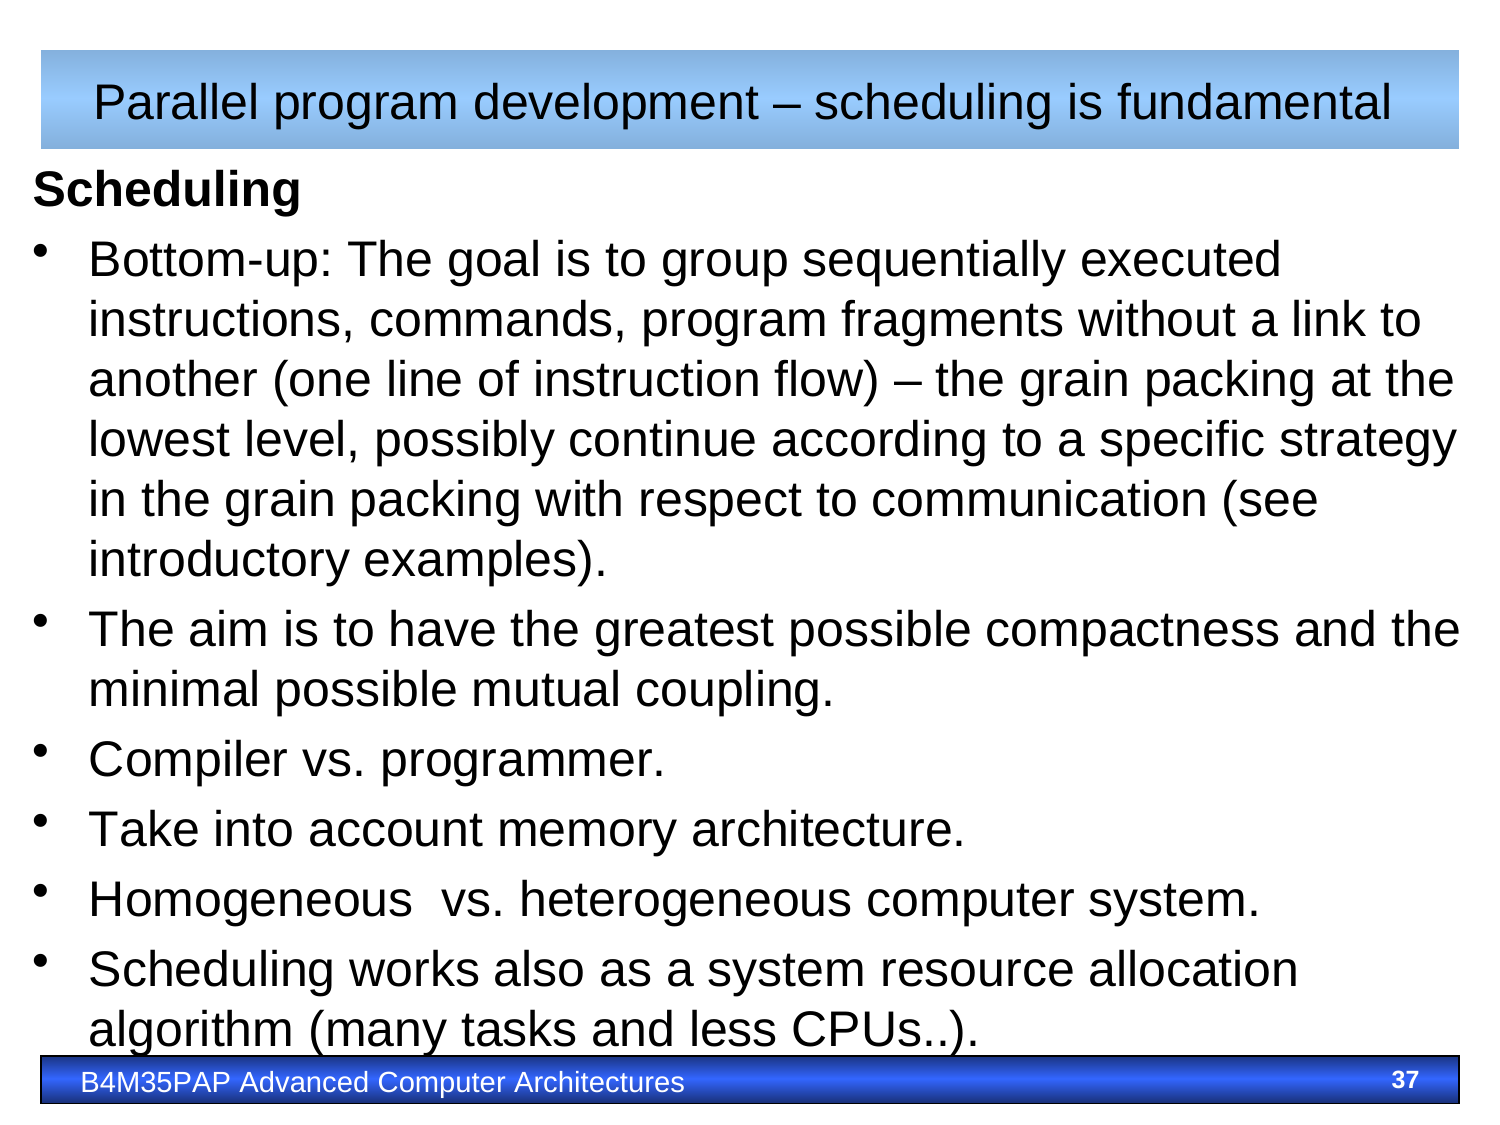

# Parallel program development – scheduling is fundamental
Scheduling
Bottom-up: The goal is to group sequentially executed instructions, commands, program fragments without a link to another (one line of instruction flow) – the grain packing at the lowest level, possibly continue according to a specific strategy in the grain packing with respect to communication (see introductory examples).
The aim is to have the greatest possible compactness and the minimal possible mutual coupling.
Compiler vs. programmer.
Take into account memory architecture.
Homogeneous vs. heterogeneous computer system.
Scheduling works also as a system resource allocation algorithm (many tasks and less CPUs..).